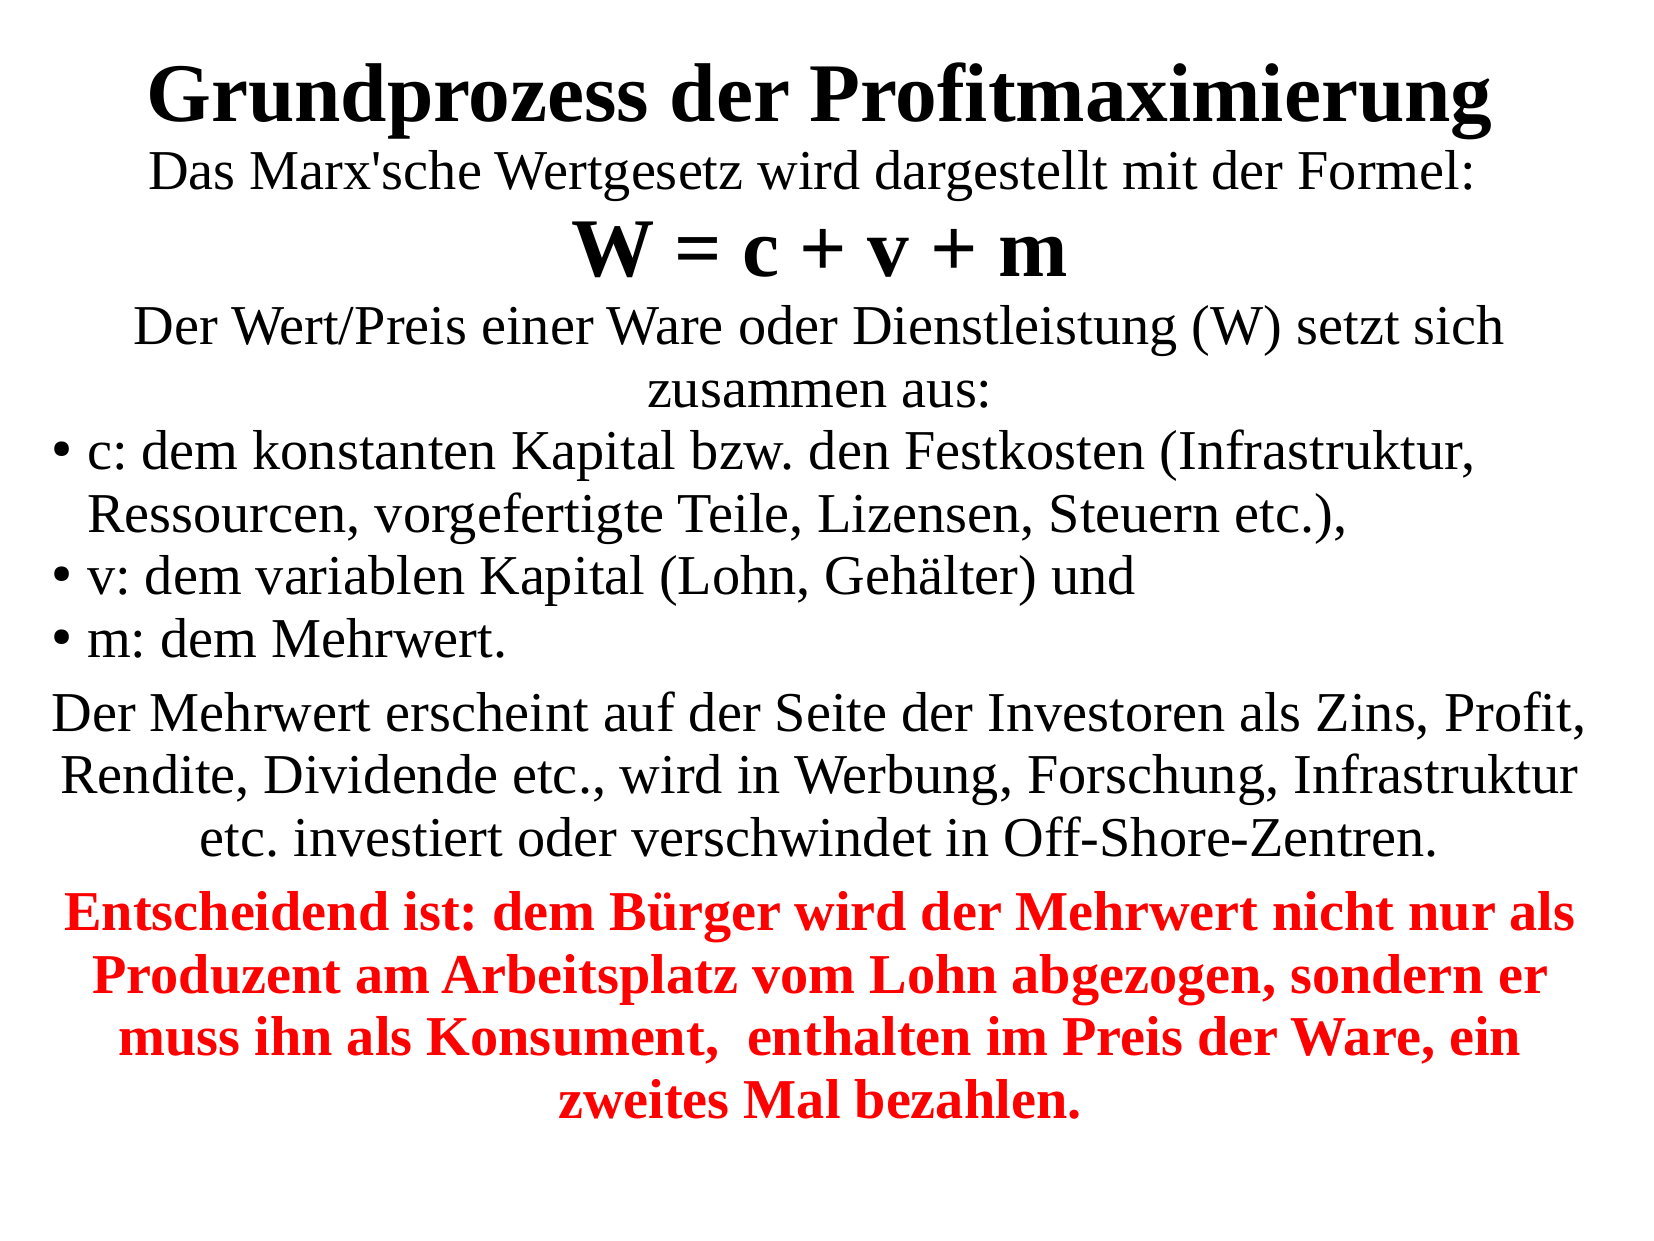

Grundprozess der Profitmaximierung
Das Marx'sche Wertgesetz wird dargestellt mit der Formel:
W = c + v + m
Der Wert/Preis einer Ware oder Dienstleistung (W) setzt sich zusammen aus:
c: dem konstanten Kapital bzw. den Festkosten (Infrastruktur, Ressourcen, vorgefertigte Teile, Lizensen, Steuern etc.),
v: dem variablen Kapital (Lohn, Gehälter) und
m: dem Mehrwert.
Der Mehrwert erscheint auf der Seite der Investoren als Zins, Profit, Rendite, Dividende etc., wird in Werbung, Forschung, Infrastruktur etc. investiert oder verschwindet in Off-Shore-Zentren.
Entscheidend ist: dem Bürger wird der Mehrwert nicht nur als Produzent am Arbeitsplatz vom Lohn abgezogen, sondern er muss ihn als Konsument, enthalten im Preis der Ware, ein zweites Mal bezahlen.